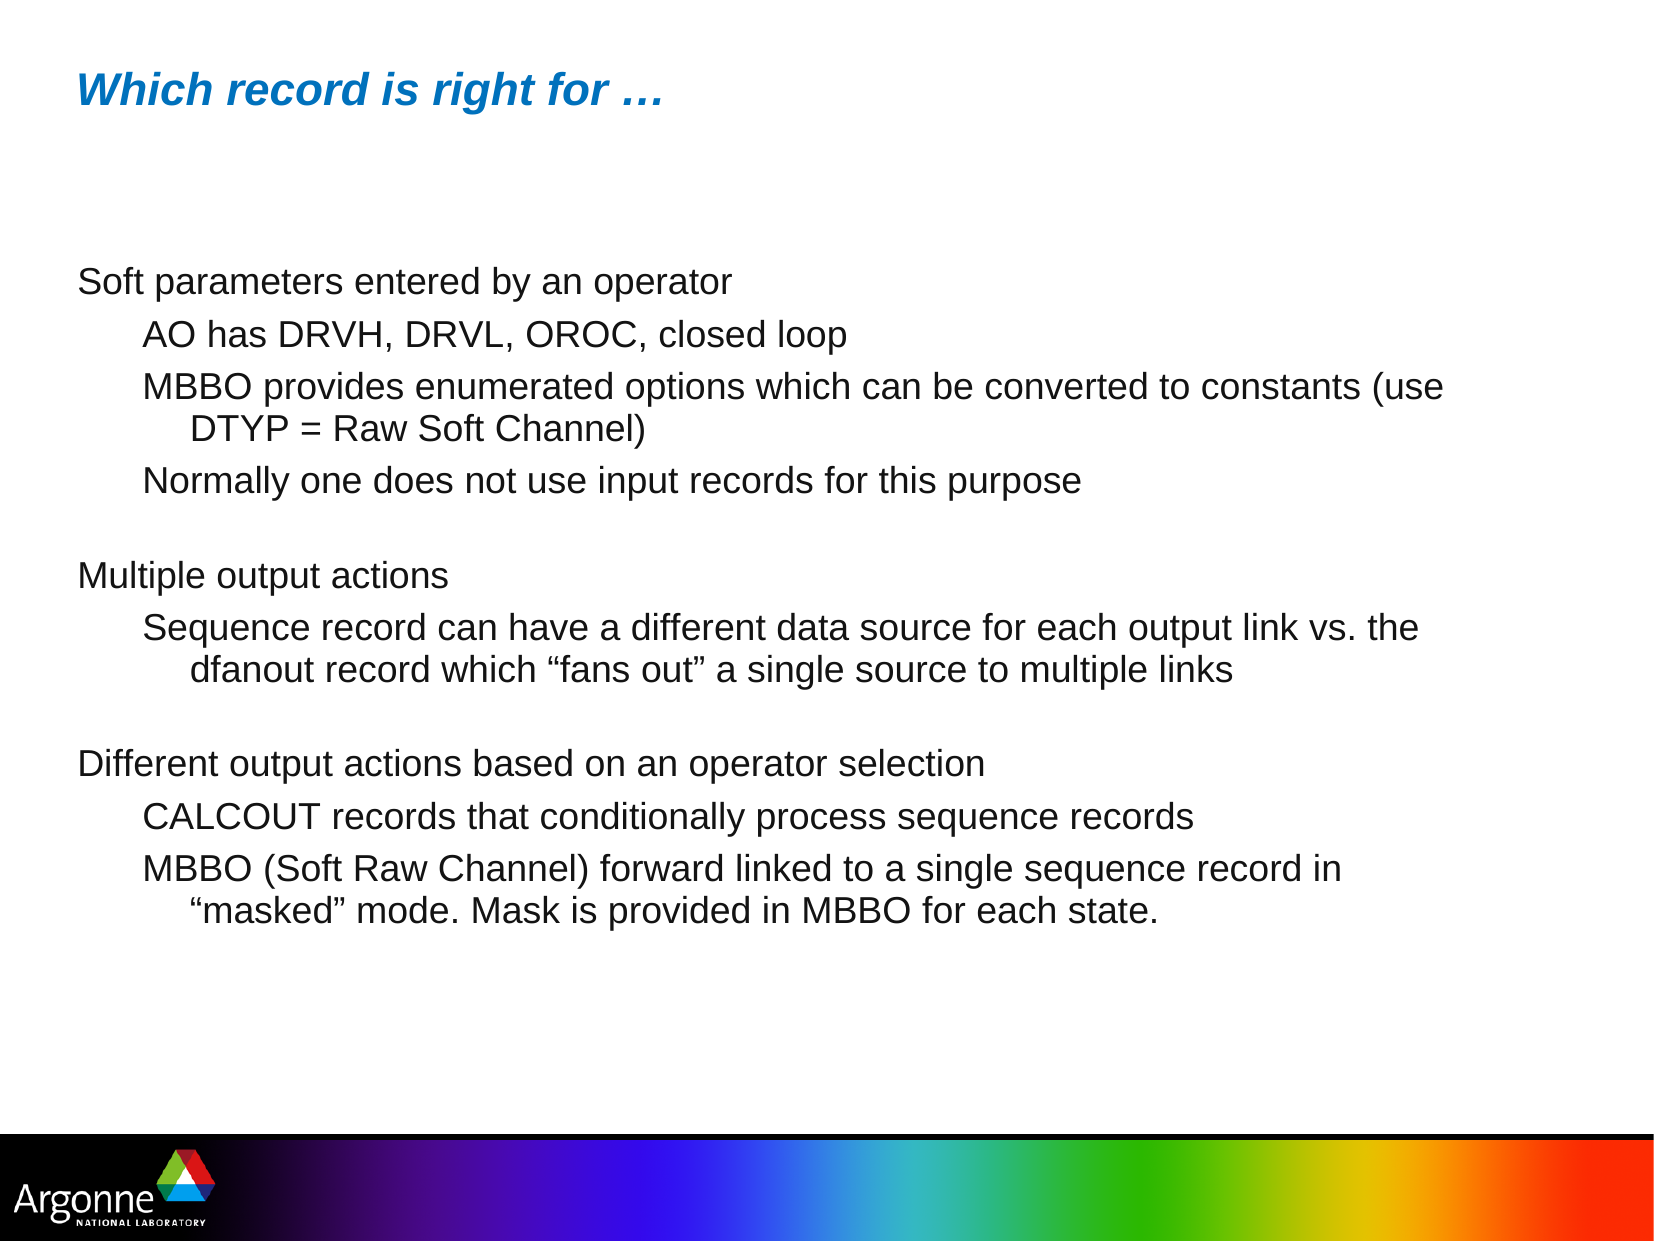

# Which record is right for …
Soft parameters entered by an operator
AO has DRVH, DRVL, OROC, closed loop
MBBO provides enumerated options which can be converted to constants (use DTYP = Raw Soft Channel)
Normally one does not use input records for this purpose
Multiple output actions
Sequence record can have a different data source for each output link vs. the dfanout record which “fans out” a single source to multiple links
Different output actions based on an operator selection
CALCOUT records that conditionally process sequence records
MBBO (Soft Raw Channel) forward linked to a single sequence record in “masked” mode. Mask is provided in MBBO for each state.